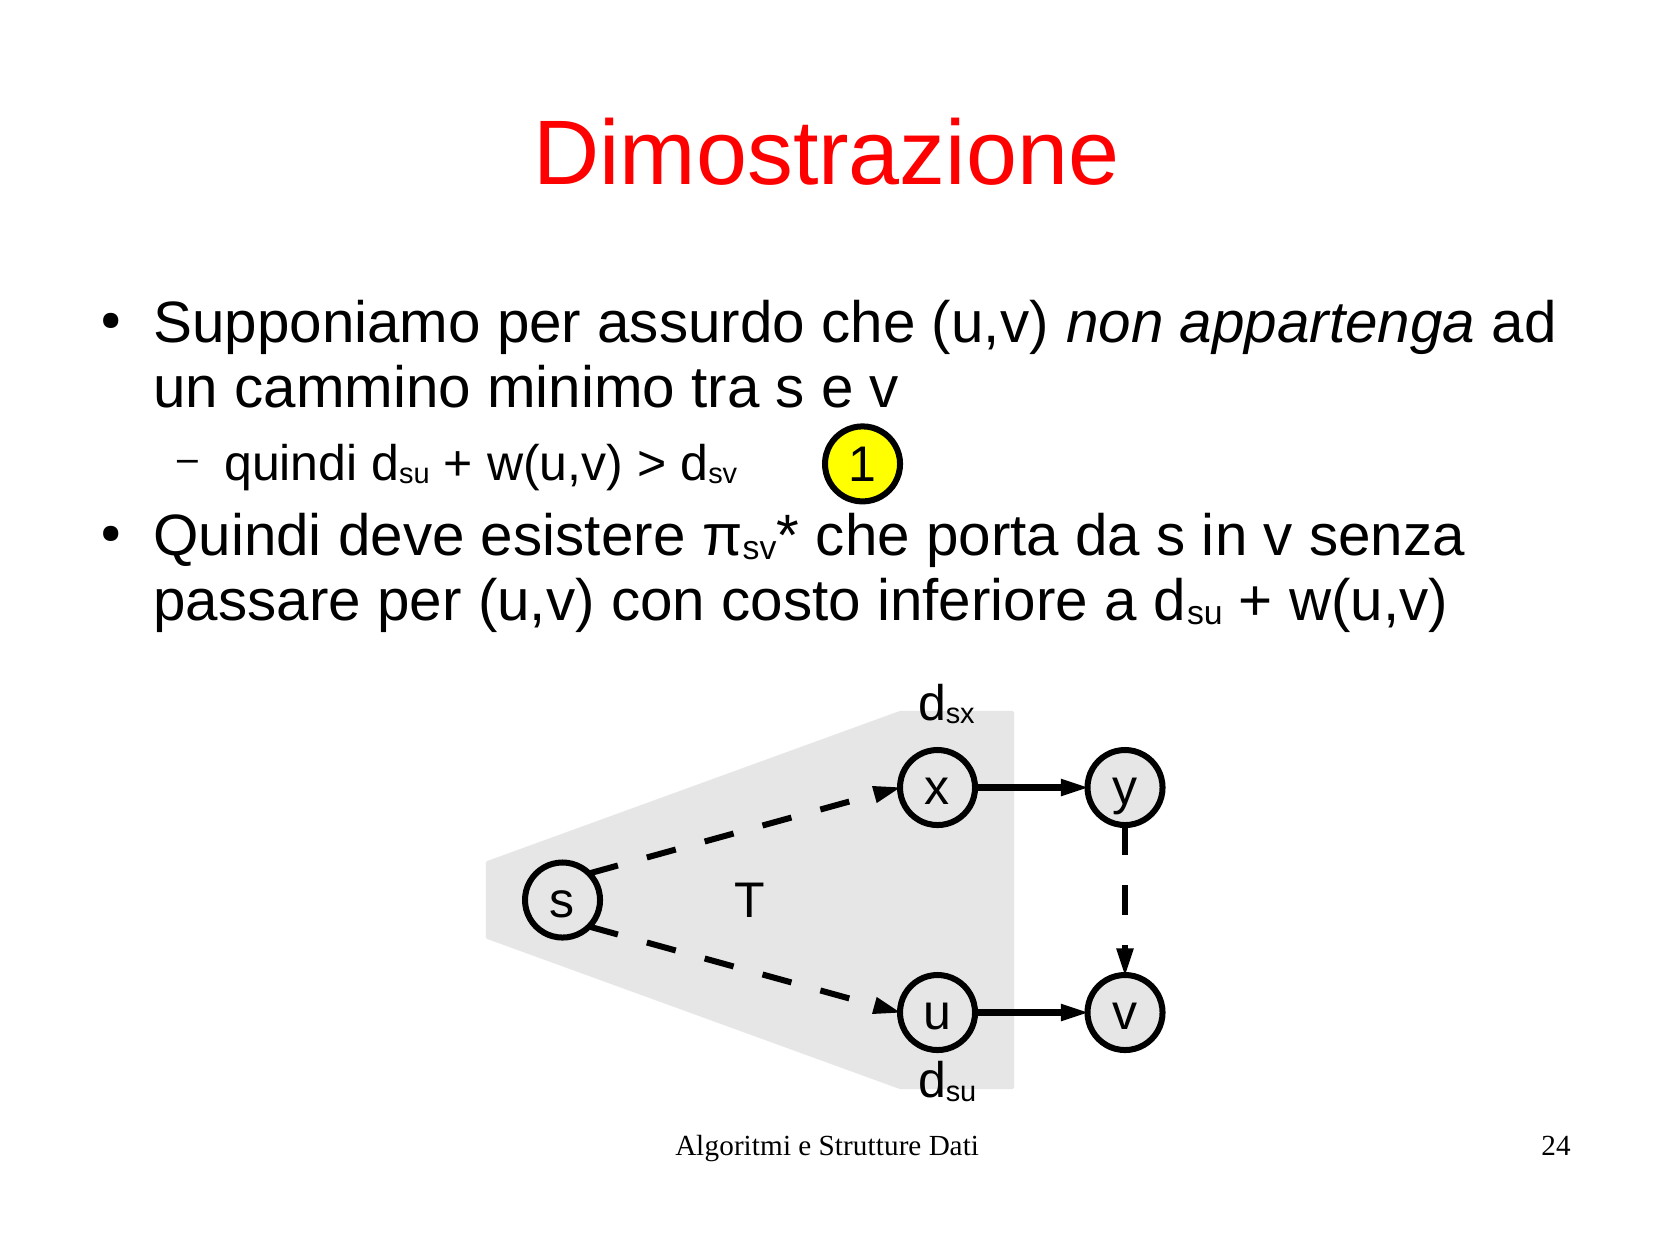

# Dimostrazione
Supponiamo per assurdo che (u,v) non appartenga ad un cammino minimo tra s e v
quindi dsu + w(u,v) > dsv
Quindi deve esistere πsv* che porta da s in v senza passare per (u,v) con costo inferiore a dsu + w(u,v)
1
dsx
T
x
y
s
u
v
dsu
Algoritmi e Strutture Dati
24